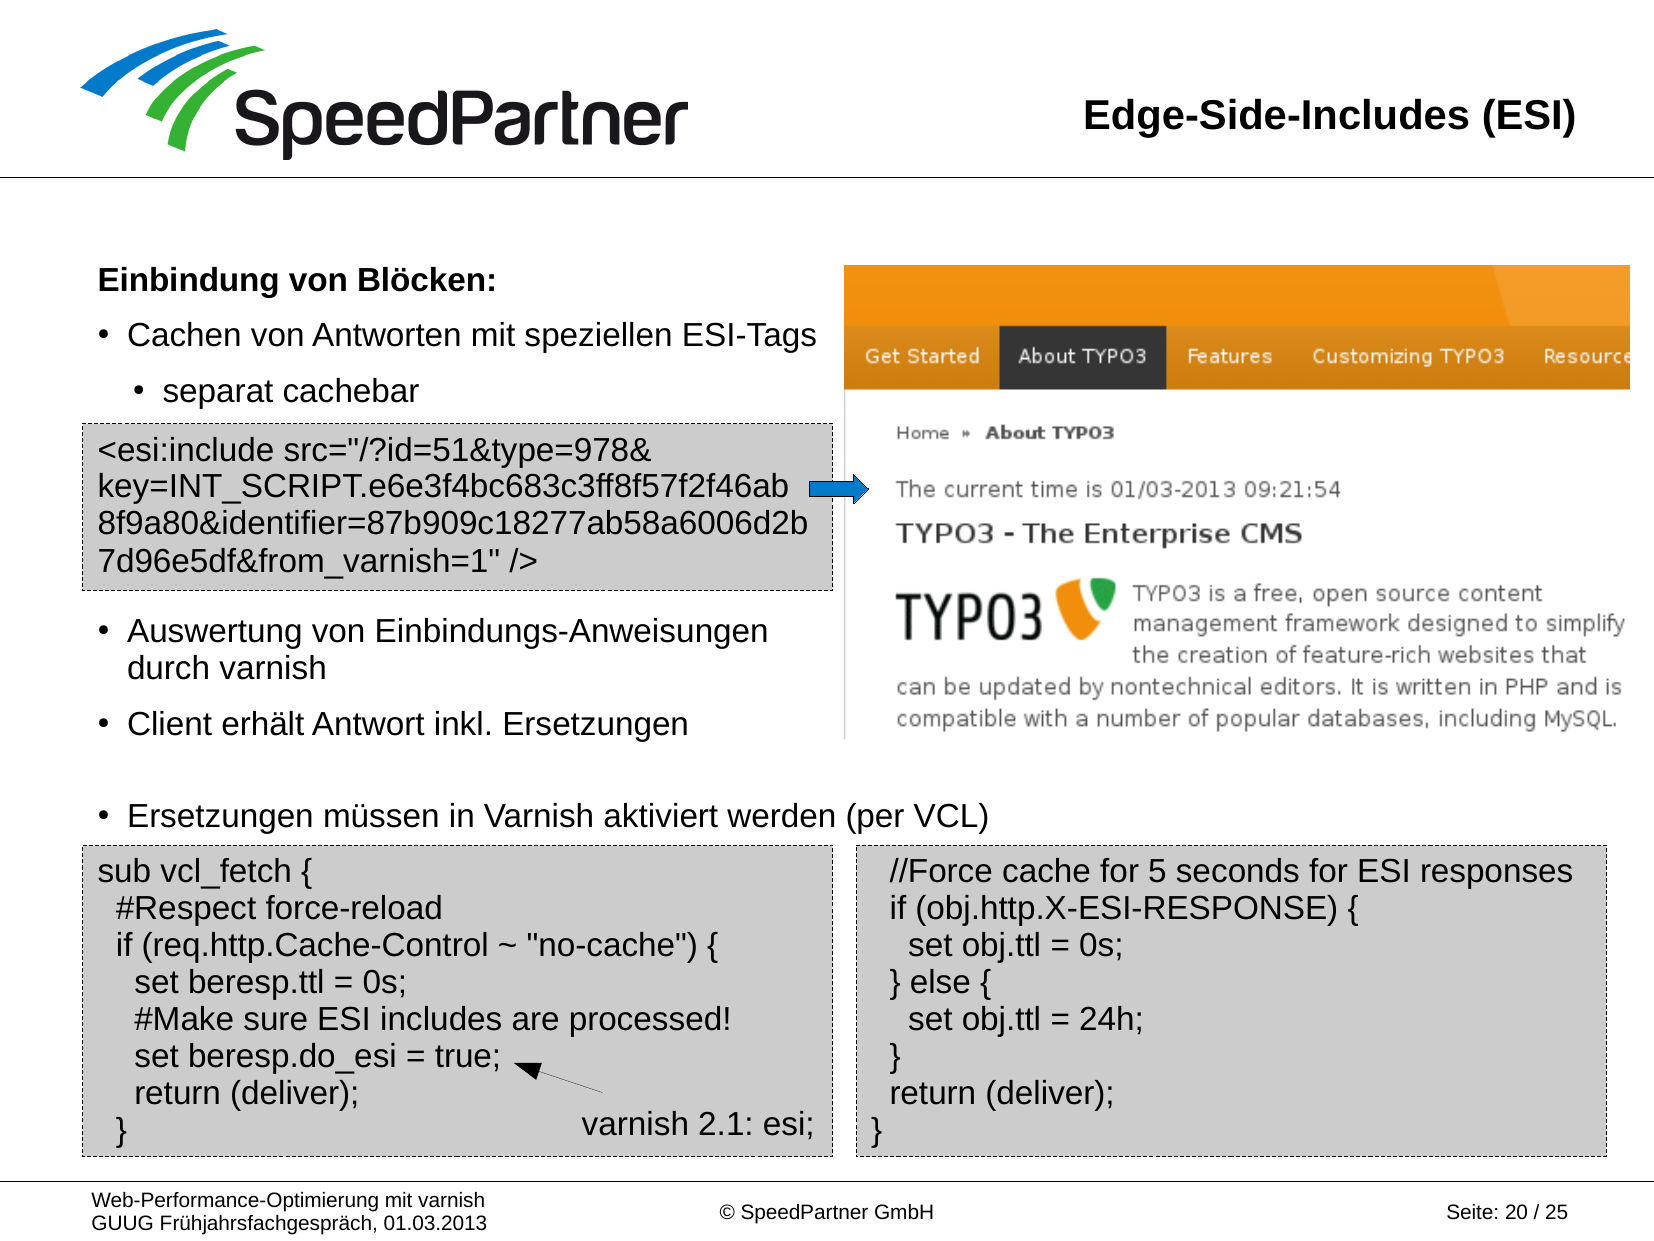

# Edge-Side-Includes (ESI)
Einbindung von Blöcken:
Cachen von Antworten mit speziellen ESI-Tags
separat cachebar
Auswertung von Einbindungs-Anweisungen
durch varnish
Client erhält Antwort inkl. Ersetzungen
Ersetzungen müssen in Varnish aktiviert werden (per VCL)
<esi:include src="/?id=51&type=978&
key=INT_SCRIPT.e6e3f4bc683c3ff8f57f2f46ab
8f9a80&identifier=87b909c18277ab58a6006d2b7d96e5df&from_varnish=1" />
sub vcl_fetch {
 #Respect force-reload
 if (req.http.Cache-Control ~ "no-cache") {
 set beresp.ttl = 0s;
 #Make sure ESI includes are processed!
 set beresp.do_esi = true;
 return (deliver);
 }
 //Force cache for 5 seconds for ESI responses
 if (obj.http.X-ESI-RESPONSE) {
 set obj.ttl = 0s;
 } else {
 set obj.ttl = 24h;
 }
 return (deliver);
}
varnish 2.1: esi;